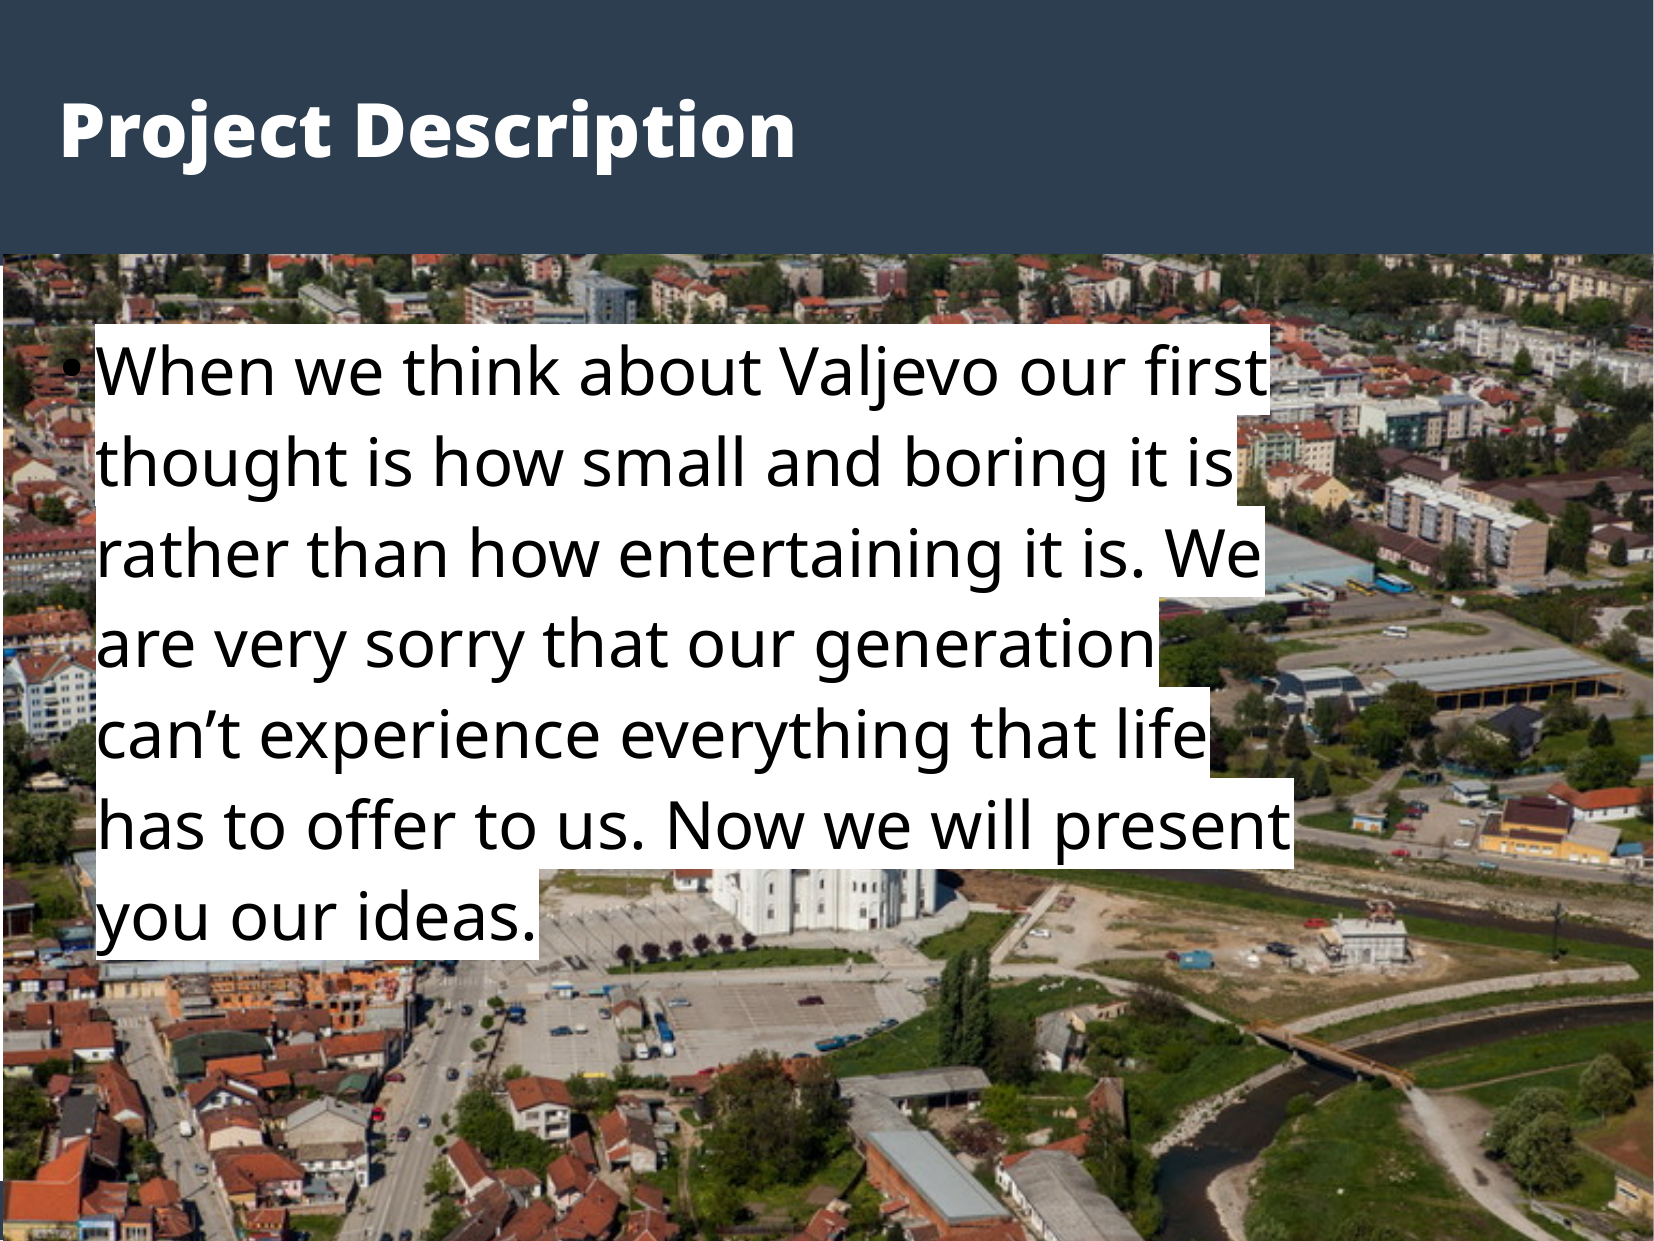

# Project Description
When we think about Valjevo our first thought is how small and boring it is rather than how entertaining it is. We are very sorry that our generation can’t experience everything that life has to offer to us. Now we will present you our ideas.
When we think about Valjevo our first thought is how small and boring it is rather than how entertaining it is. We are very sorry that our generation can’t experience everything that life has to offer to us. Now we will present you our ideas.
2